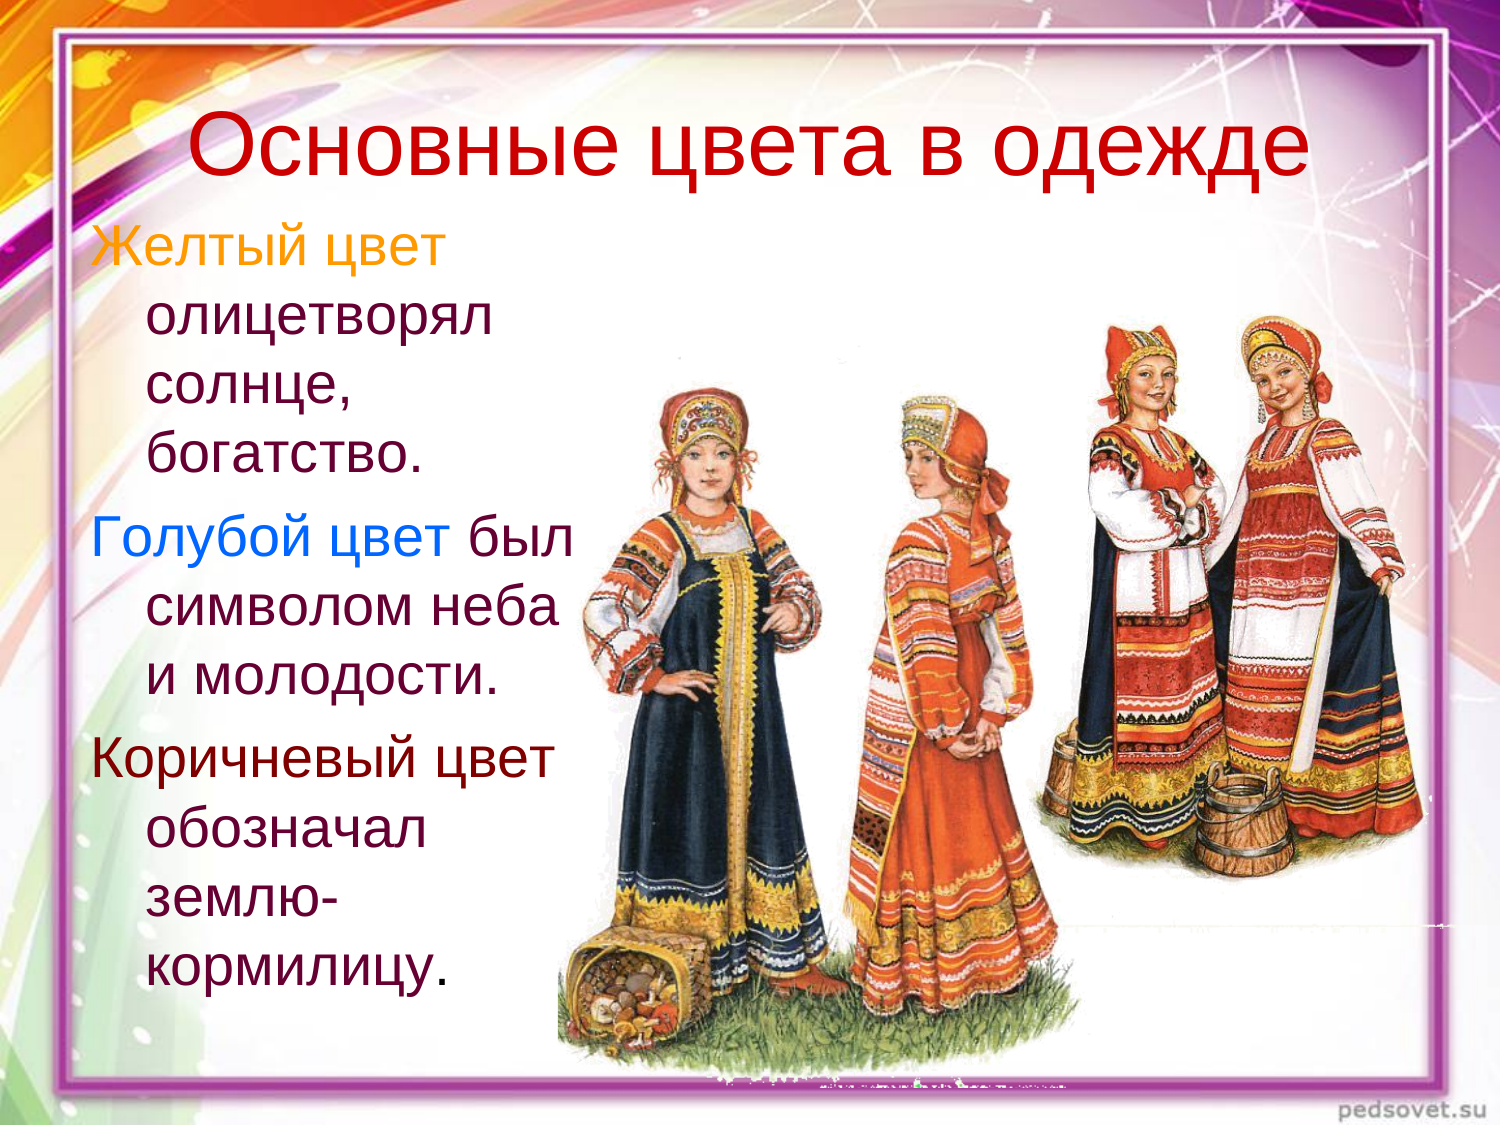

# Основные цвета в одежде
Желтый цвет олицетворял солнце, богатство.
Голубой цвет был символом неба и молодости.
Коричневый цвет обозначал землю-кормилицу.